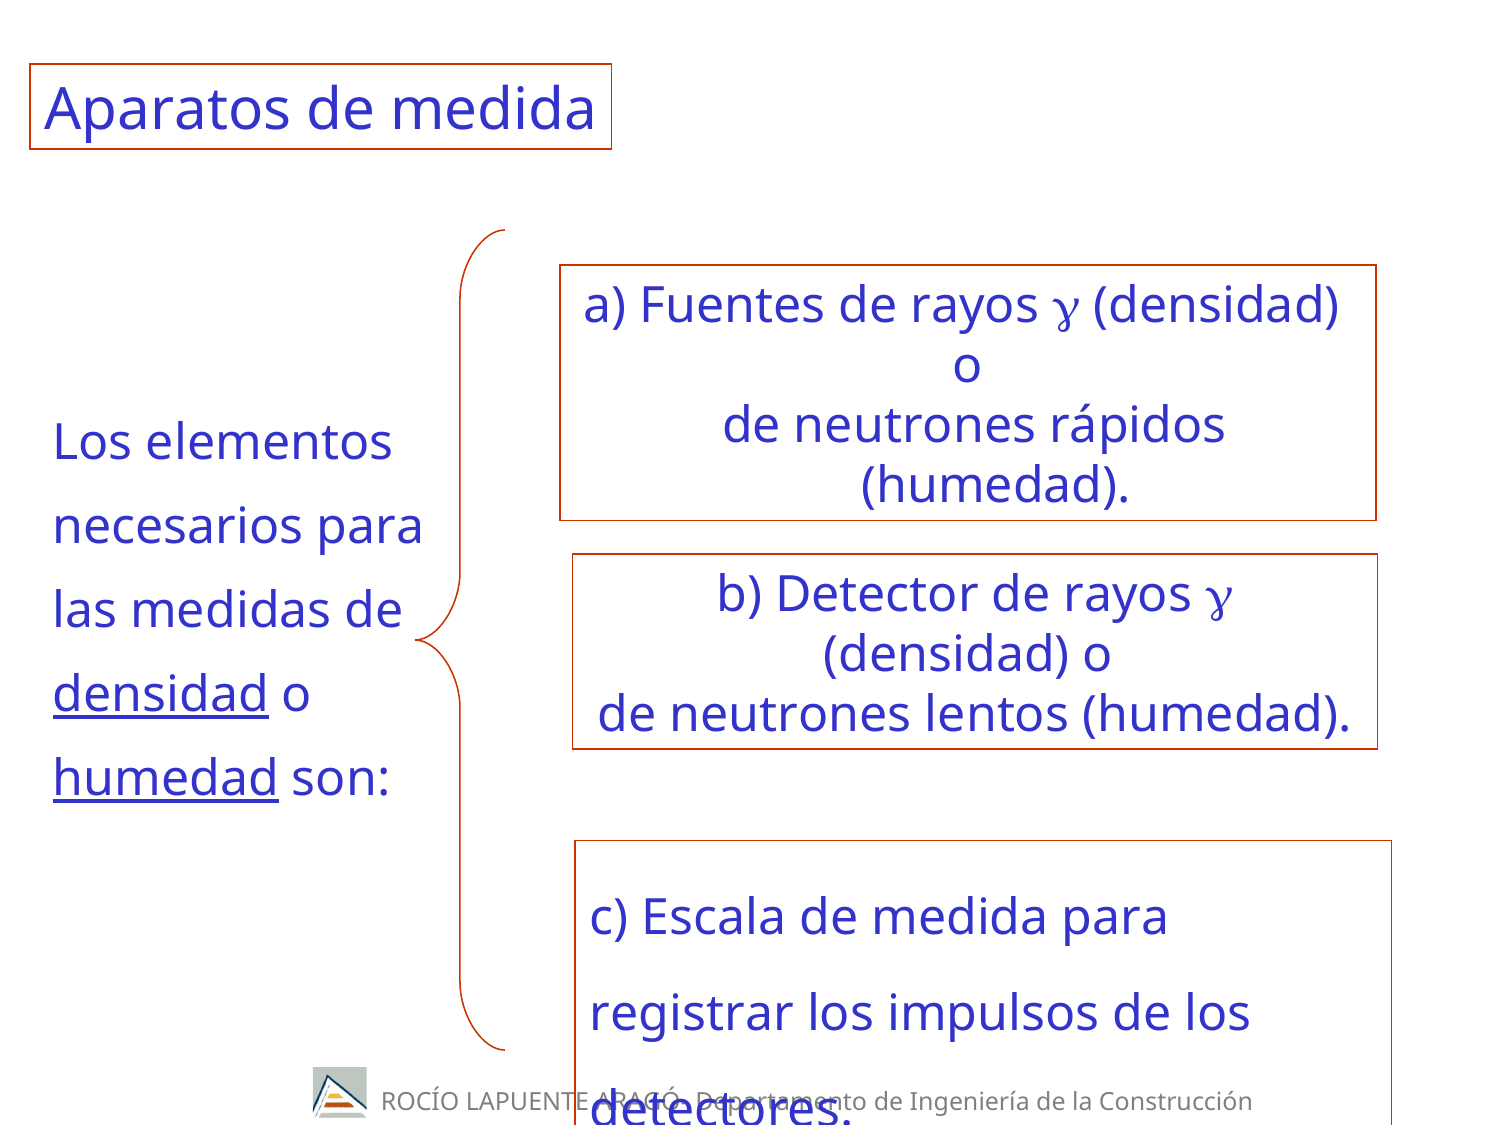

Aparatos de medida
Fuentes de rayos  (densidad)
o
 de neutrones rápidos (humedad).
Los elementos necesarios para las medidas de densidad o humedad son:
b) Detector de rayos  (densidad) o
de neutrones lentos (humedad).
c) Escala de medida para registrar los impulsos de los detectores.